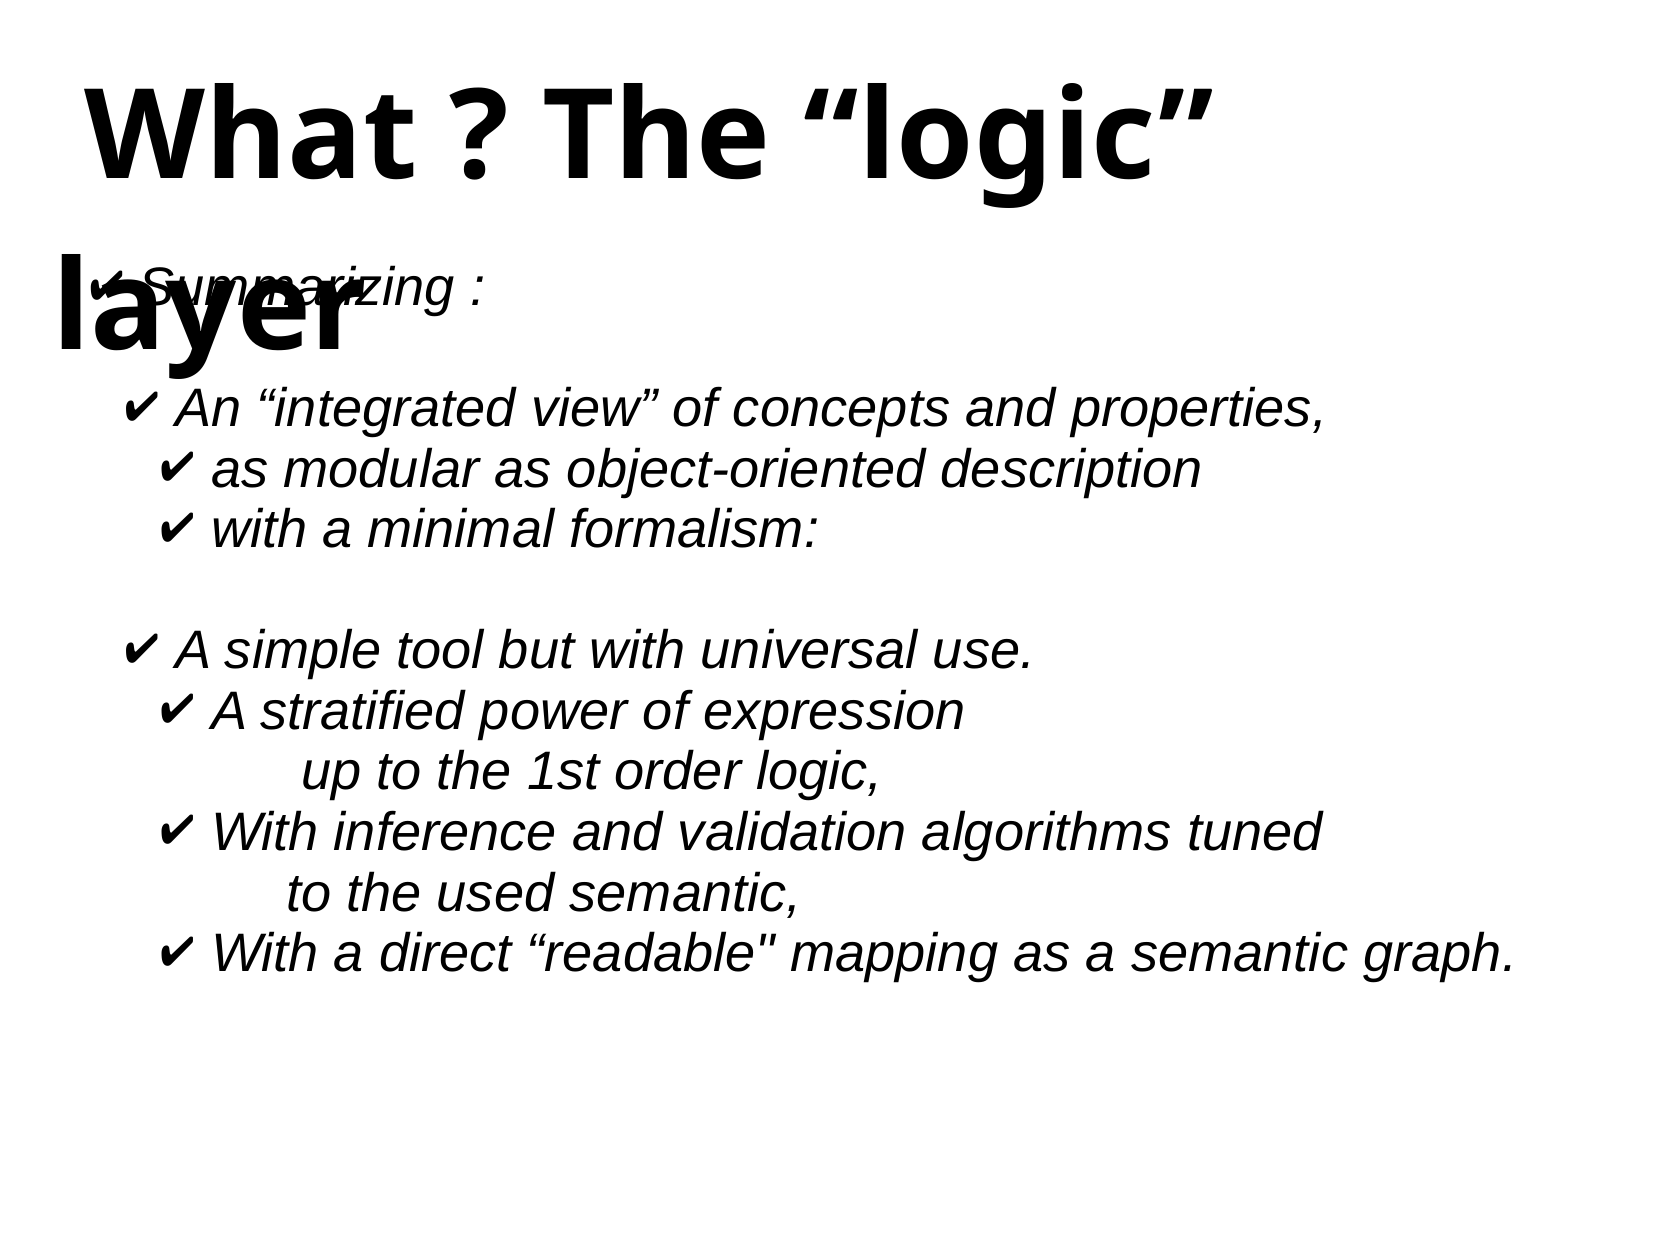

What ? The “logic” layer
 Summarizing :
 An “integrated view” of concepts and properties,
 as modular as object-oriented description
 with a minimal formalism:
 A simple tool but with universal use.
 A stratified power of expression
 up to the 1st order logic,
 With inference and validation algorithms tuned
 to the used semantic,
 With a direct “readable" mapping as a semantic graph.